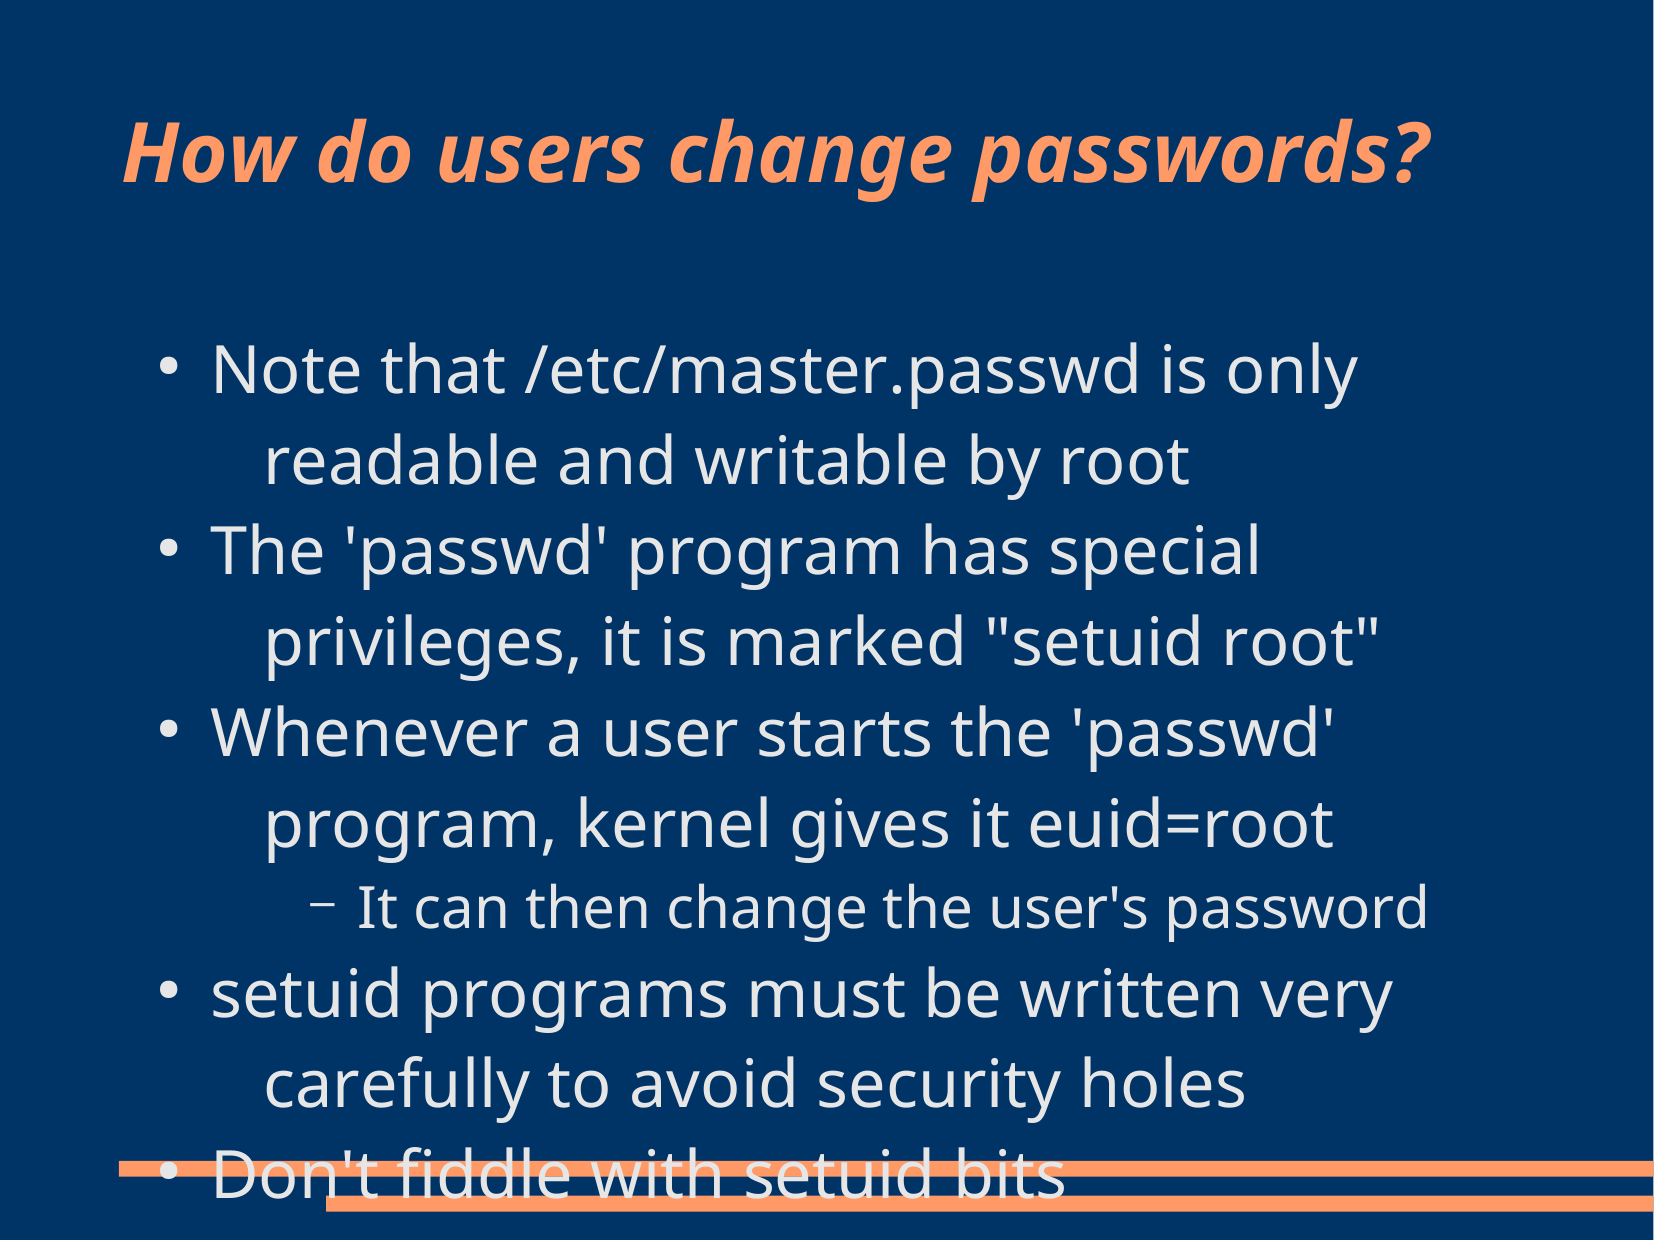

# How do users change passwords?
Note that /etc/master.passwd is only readable and writable by root
The 'passwd' program has special privileges, it is marked "setuid root"
Whenever a user starts the 'passwd' program, kernel gives it euid=root
It can then change the user's password
setuid programs must be written very carefully to avoid security holes
Don't fiddle with setuid bits